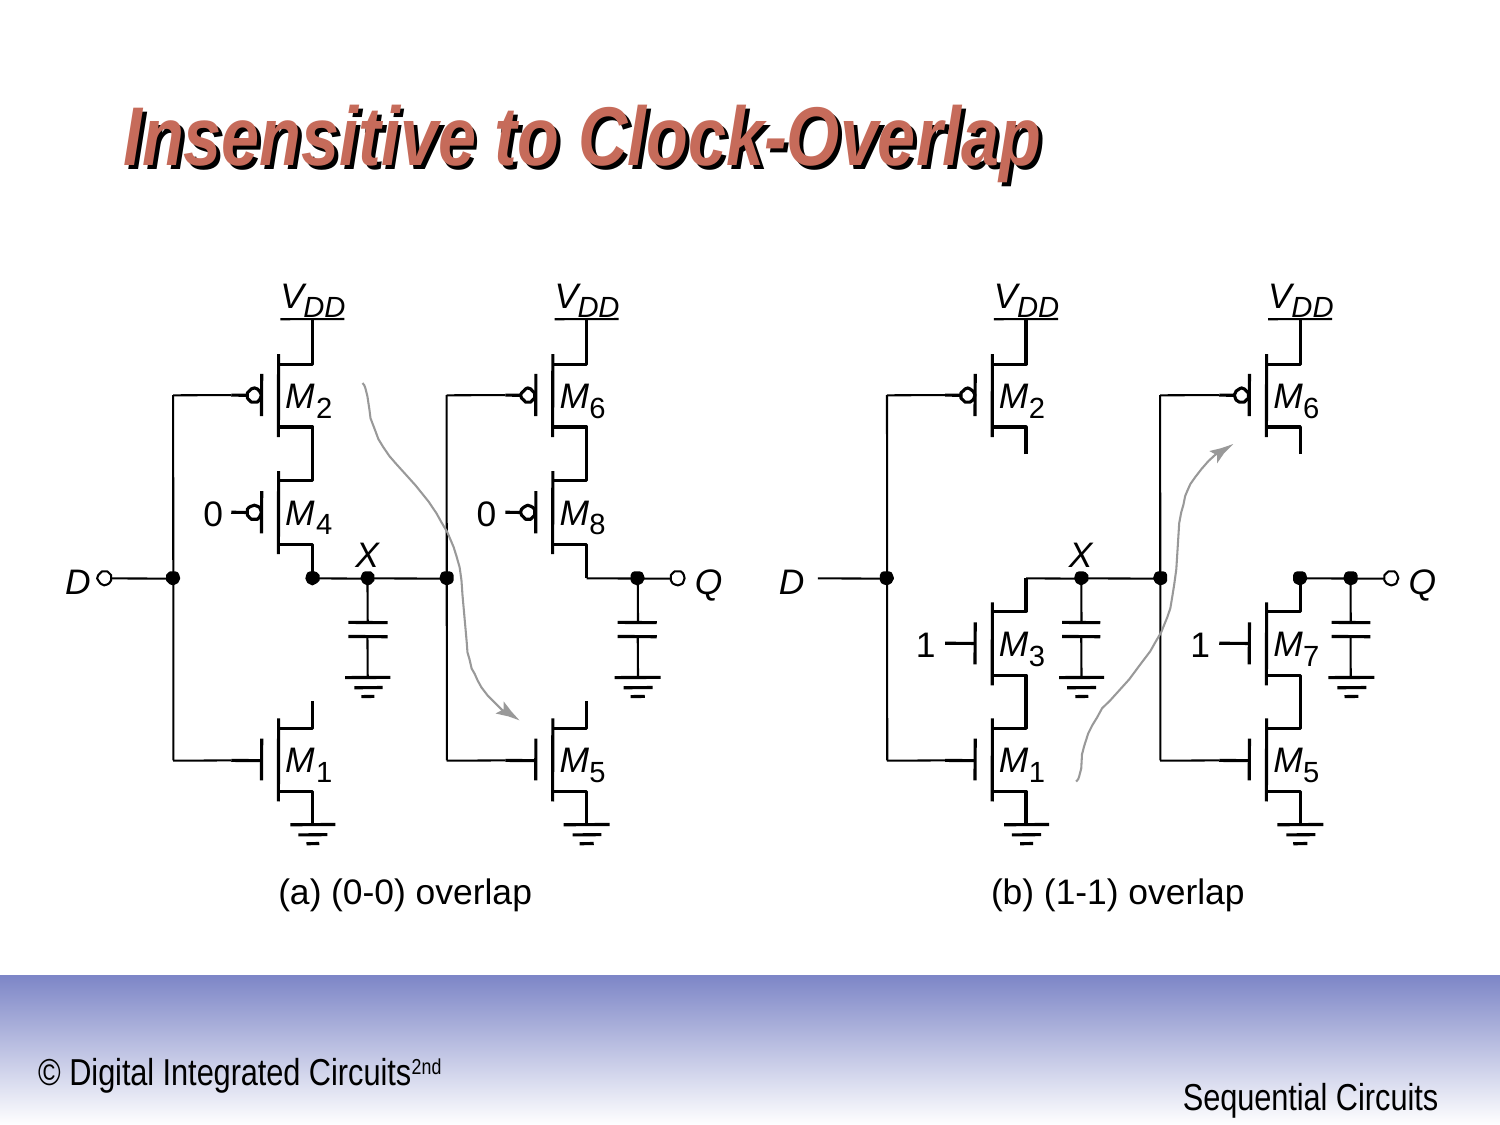

# Insensitive to Clock-Overlap
V
V
V
V
DD
DD
DD
DD
M
M
M
M
2
6
2
6
M
M
0
0
4
8
X
X
D
Q
D
Q
M
M
1
1
3
7
M
M
M
M
1
5
1
5
(a) (0-0) overlap
(b) (1-1) overlap